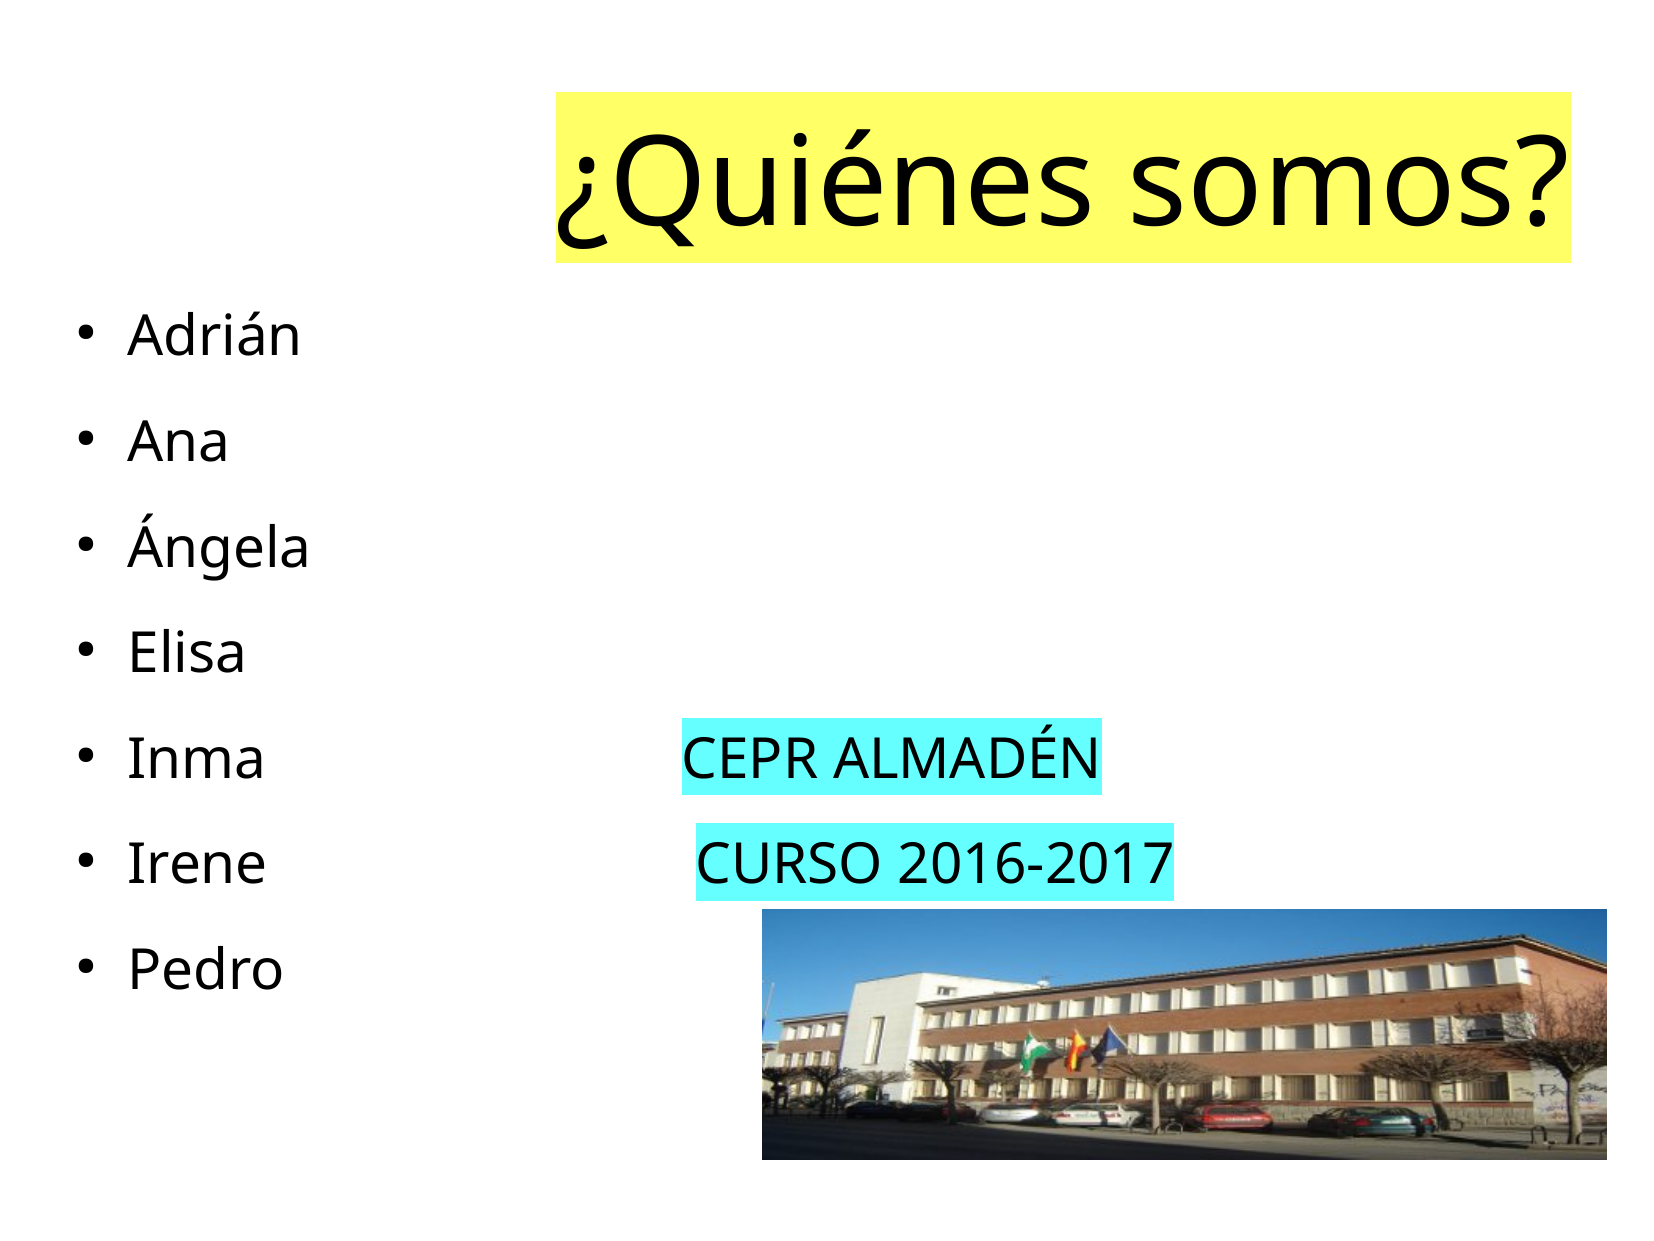

# ¿Quiénes somos?
Adrián
Ana
Ángela
Elisa
Inma								 CEPR ALMADÉN
Irene CURSO 2016-2017
Pedro